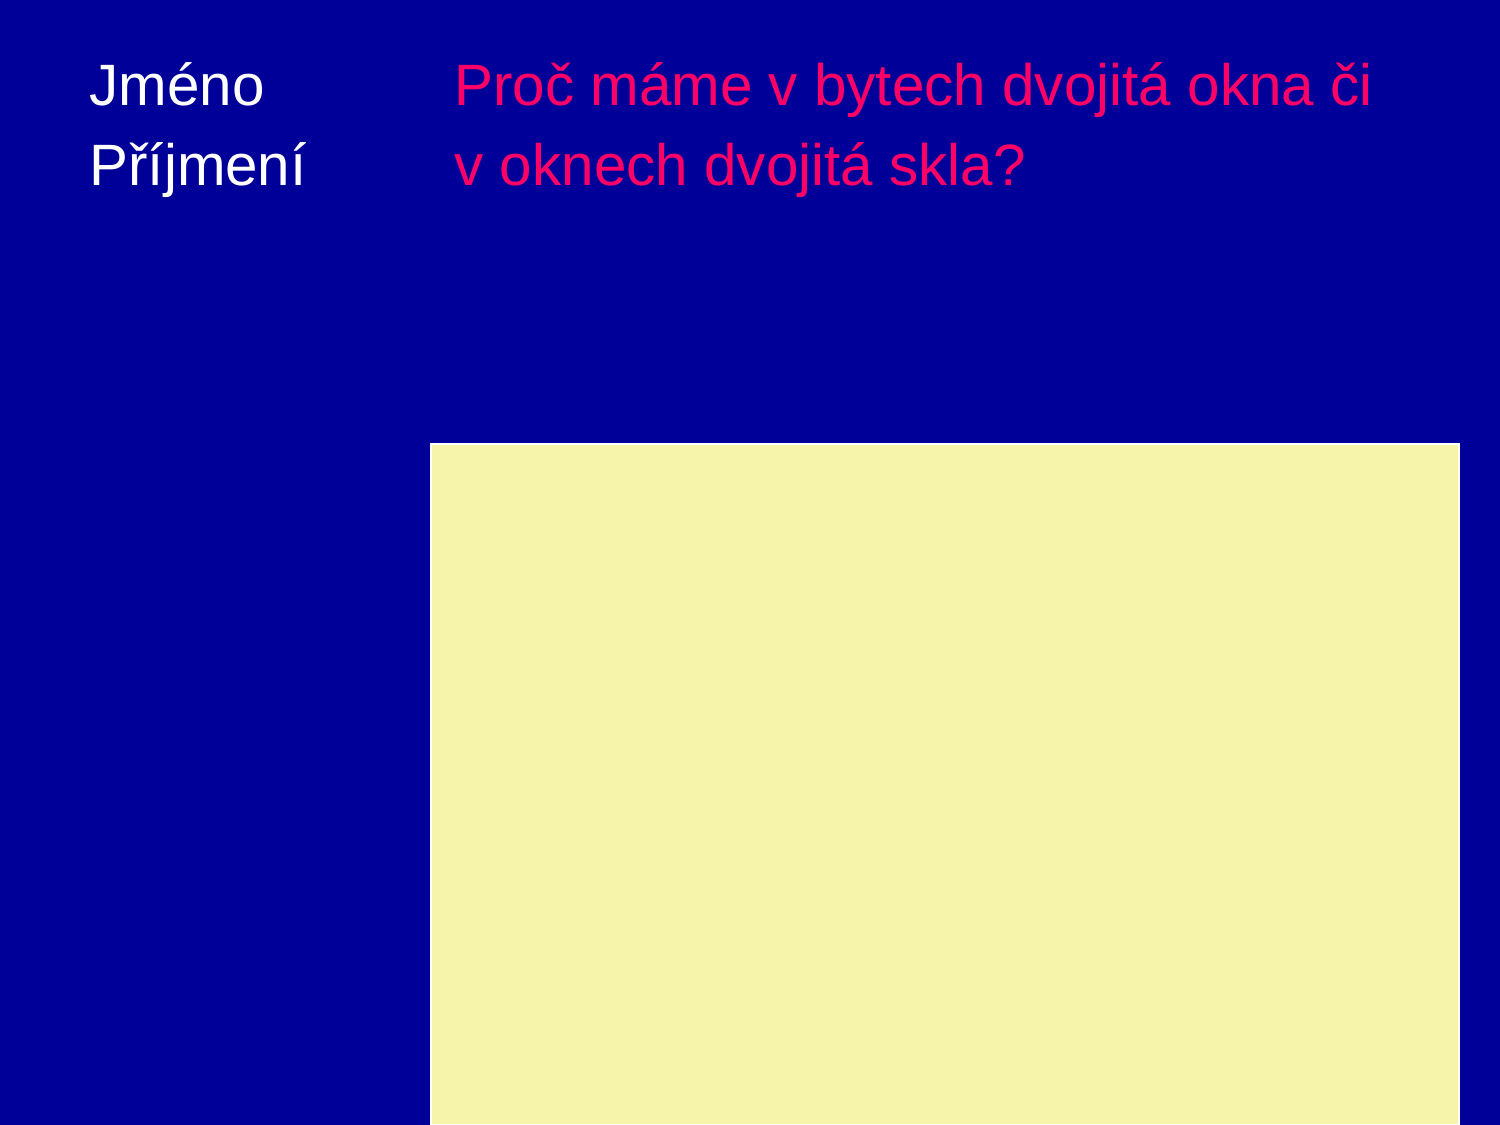

Jméno
Příjmení
Proč máme v bytech dvojitá okna či
v oknech dvojitá skla?
Mezi skleněnými tabulemi je vzduch, který má
malou tepelnou vodivost.